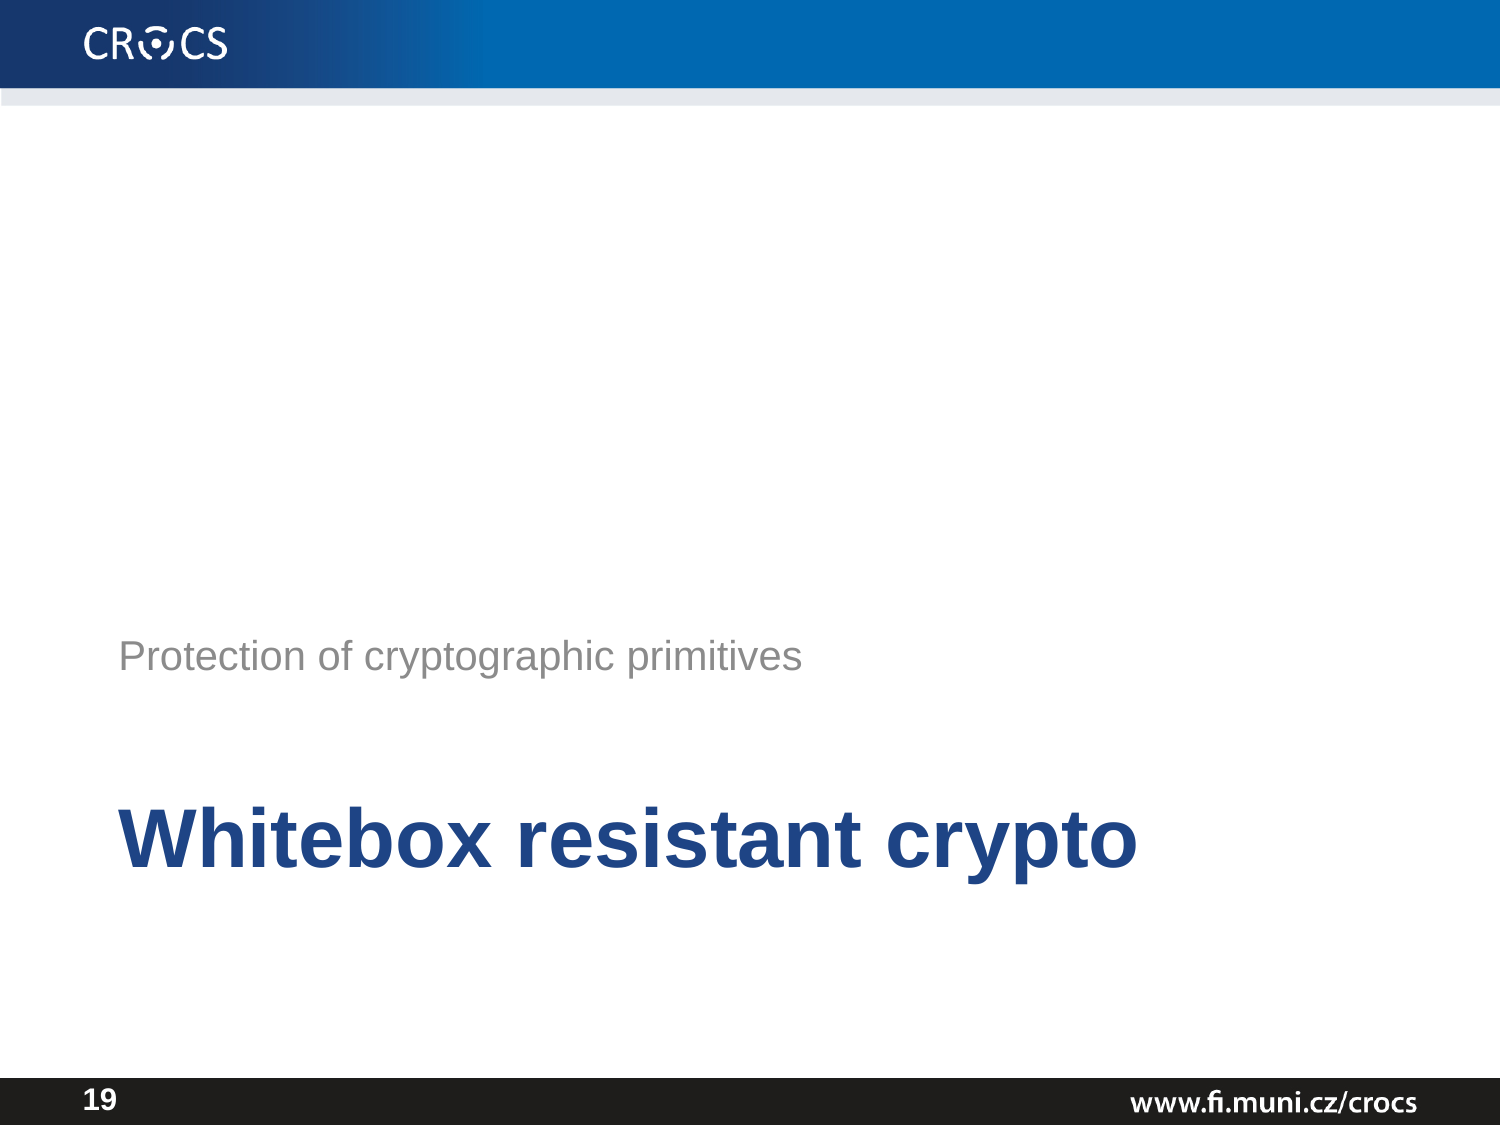

Protection of cryptographic primitives
Whitebox resistant crypto